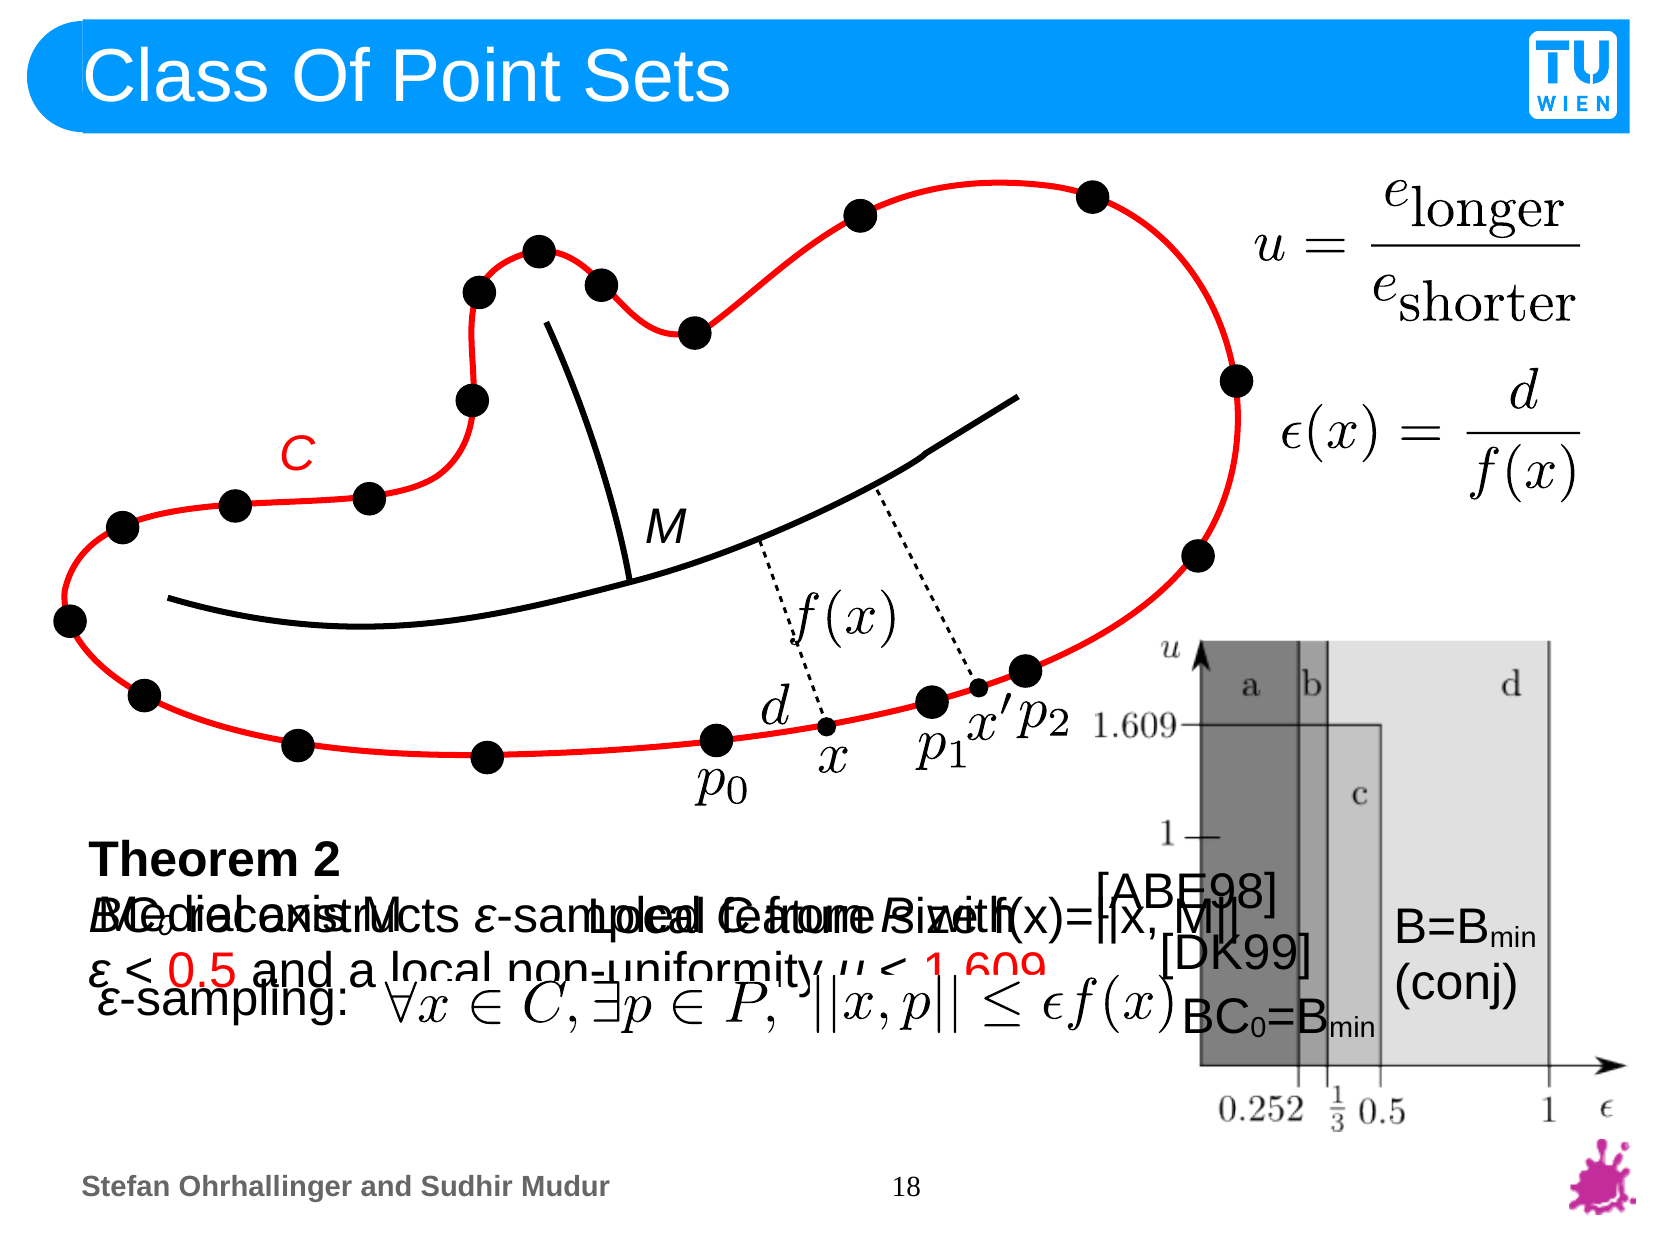

# Class Of Point Sets
C
M
Theorem 2 BC0 reconstructs ε-sampled C from P with ε < 0.5 and a local non-uniformity u < 1.609.
[ABE98]
Medial axis M
Local feature size f(x)=||x, M||
B=Bmin (conj)
[DK99]
ε-sampling:
BC0=Bmin
18